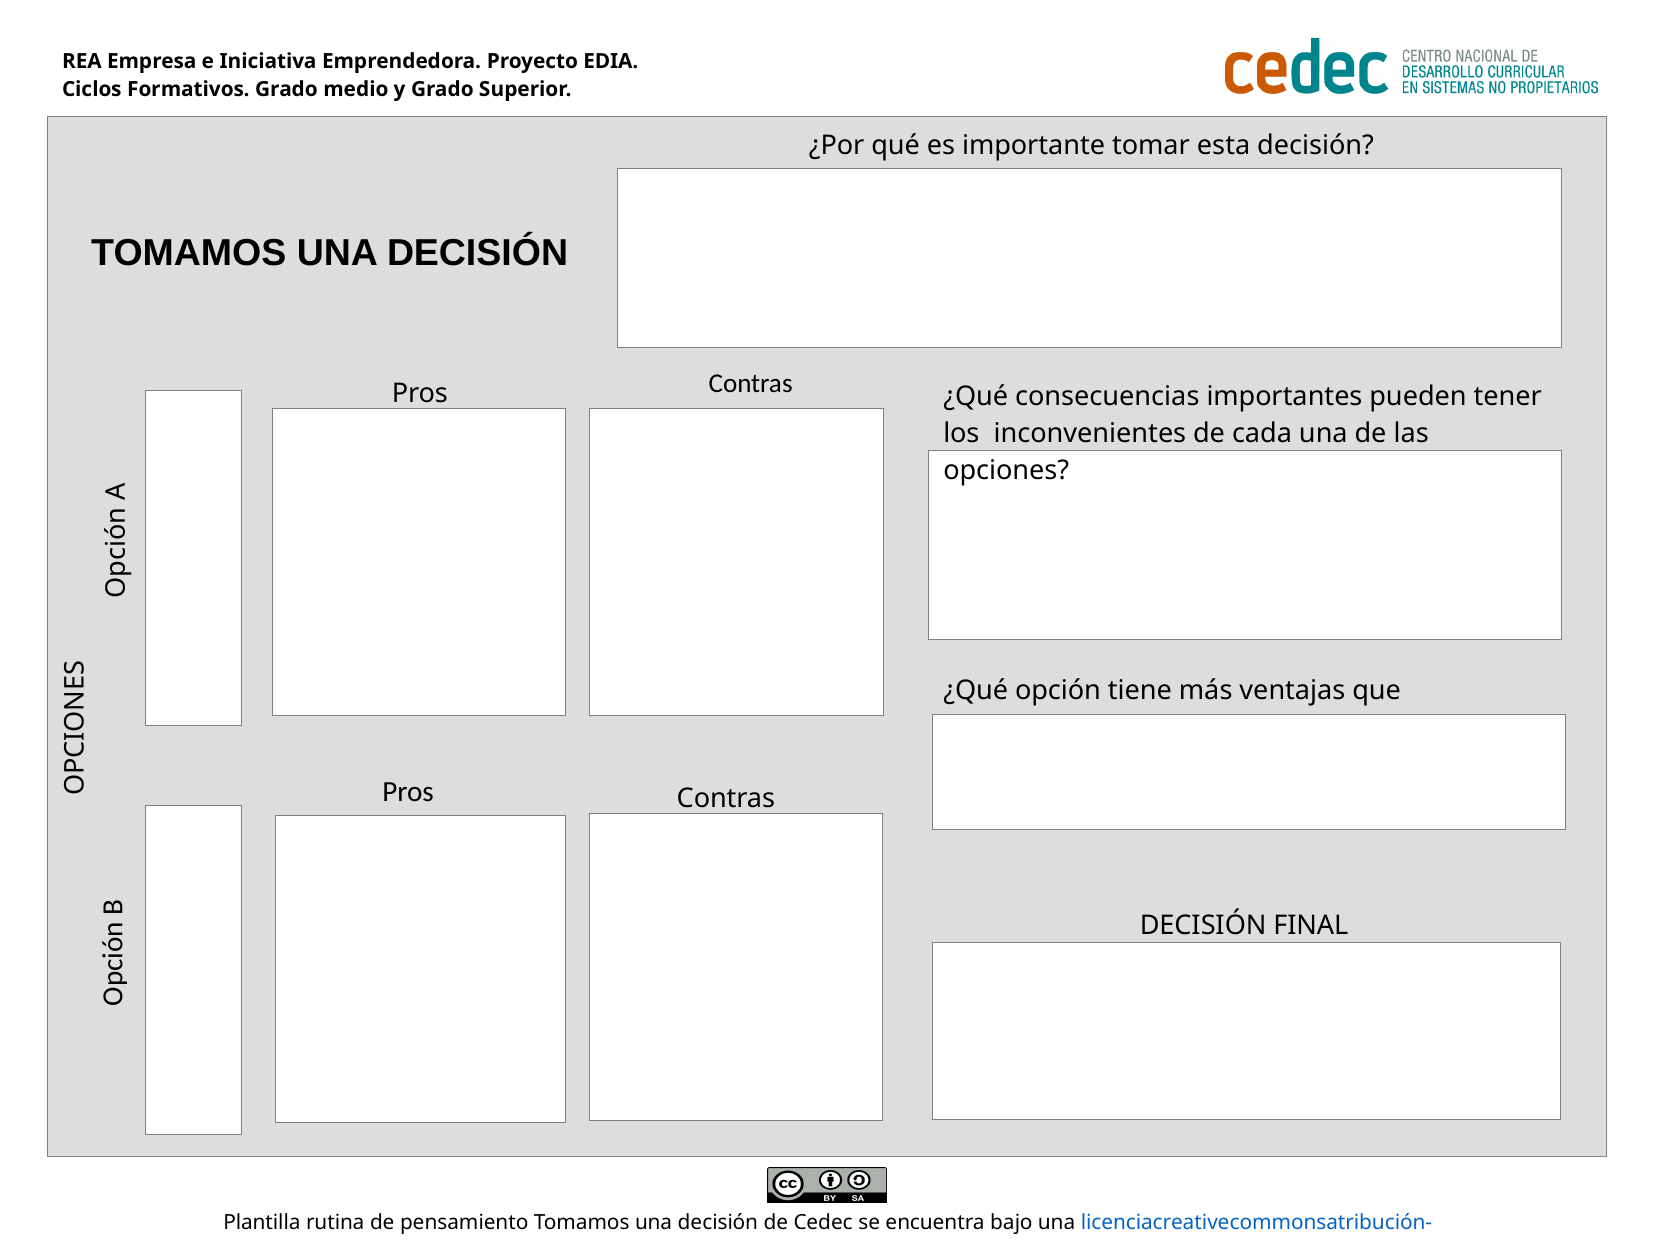

REA Empresa e Iniciativa Emprendedora. Proyecto EDIA.
Ciclos Formativos. Grado medio y Grado Superior.
¿Por qué es importante tomar esta decisión?
TOMAMOS UNA DECISIÓN
Contras
Pros
¿Qué consecuencias importantes pueden tener los inconvenientes de cada una de las opciones?
Opción A
¿Qué opción tiene más ventajas que inconvenientes?
OPCIONES
Pros
Contras
DECISIÓN FINAL
Opción B
Plantilla rutina de pensamiento Tomamos una decisión de Cedec se encuentra bajo una licenciacreativecommonsatribución-compartirigual4.0españa.